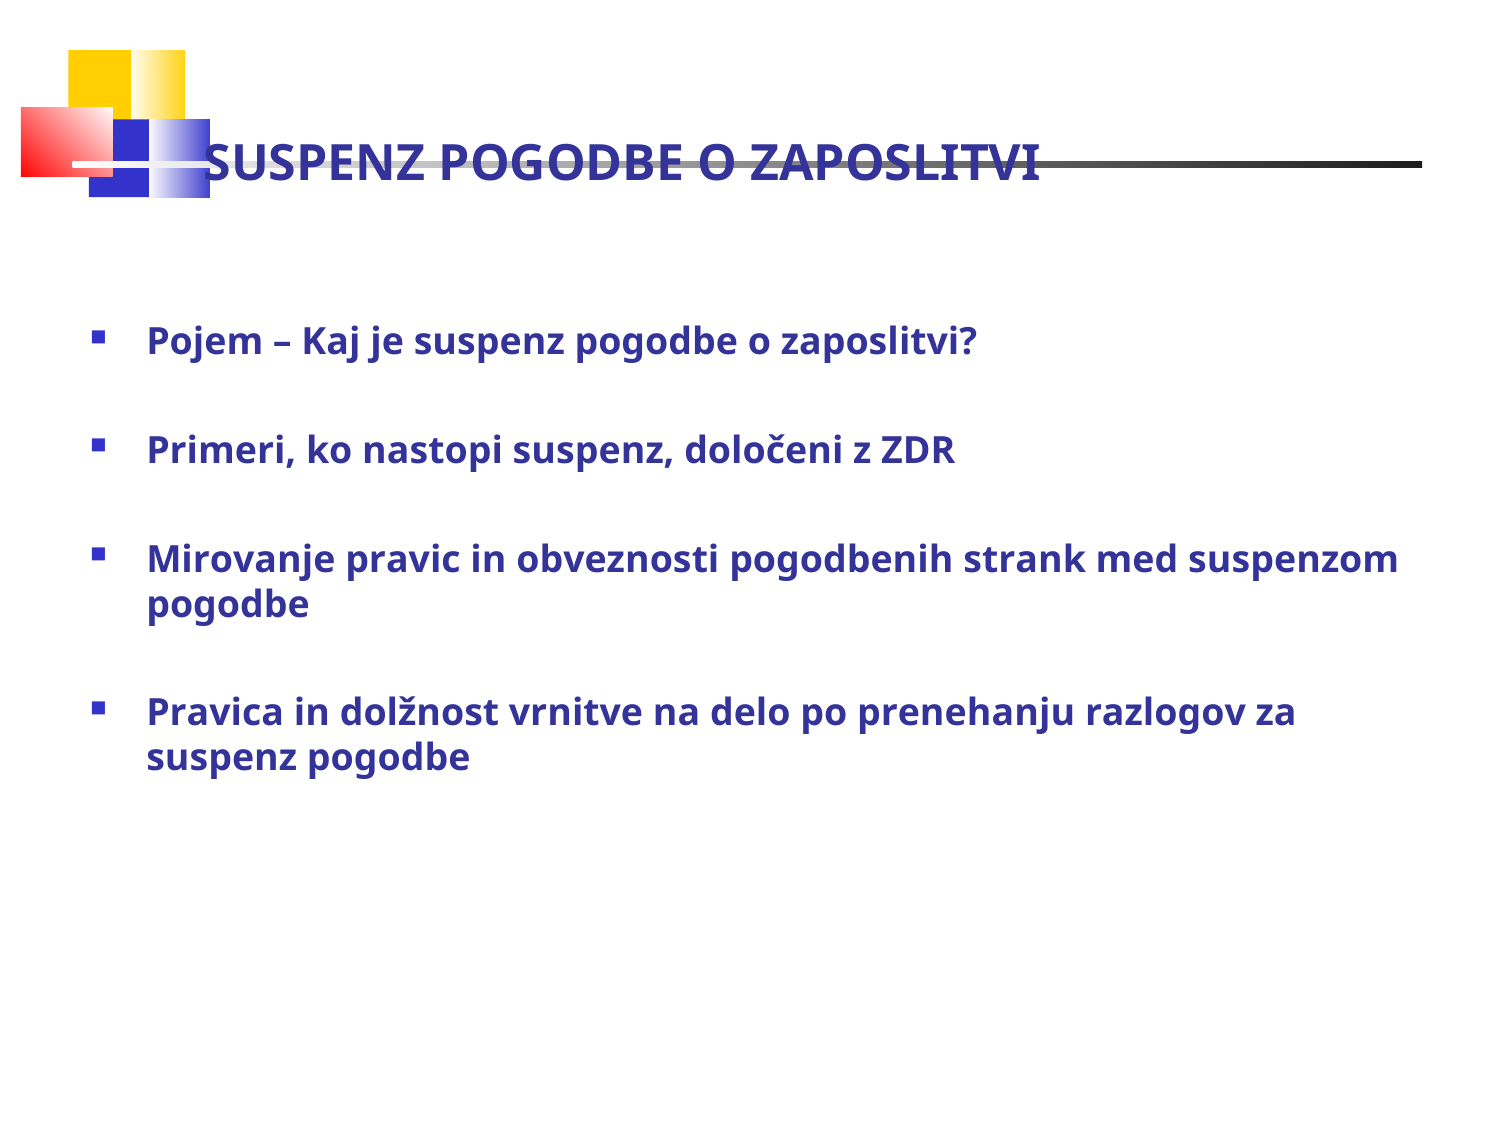

# SUSPENZ POGODBE O ZAPOSLITVI
Pojem – Kaj je suspenz pogodbe o zaposlitvi?
Primeri, ko nastopi suspenz, določeni z ZDR
Mirovanje pravic in obveznosti pogodbenih strank med suspenzom pogodbe
Pravica in dolžnost vrnitve na delo po prenehanju razlogov za suspenz pogodbe